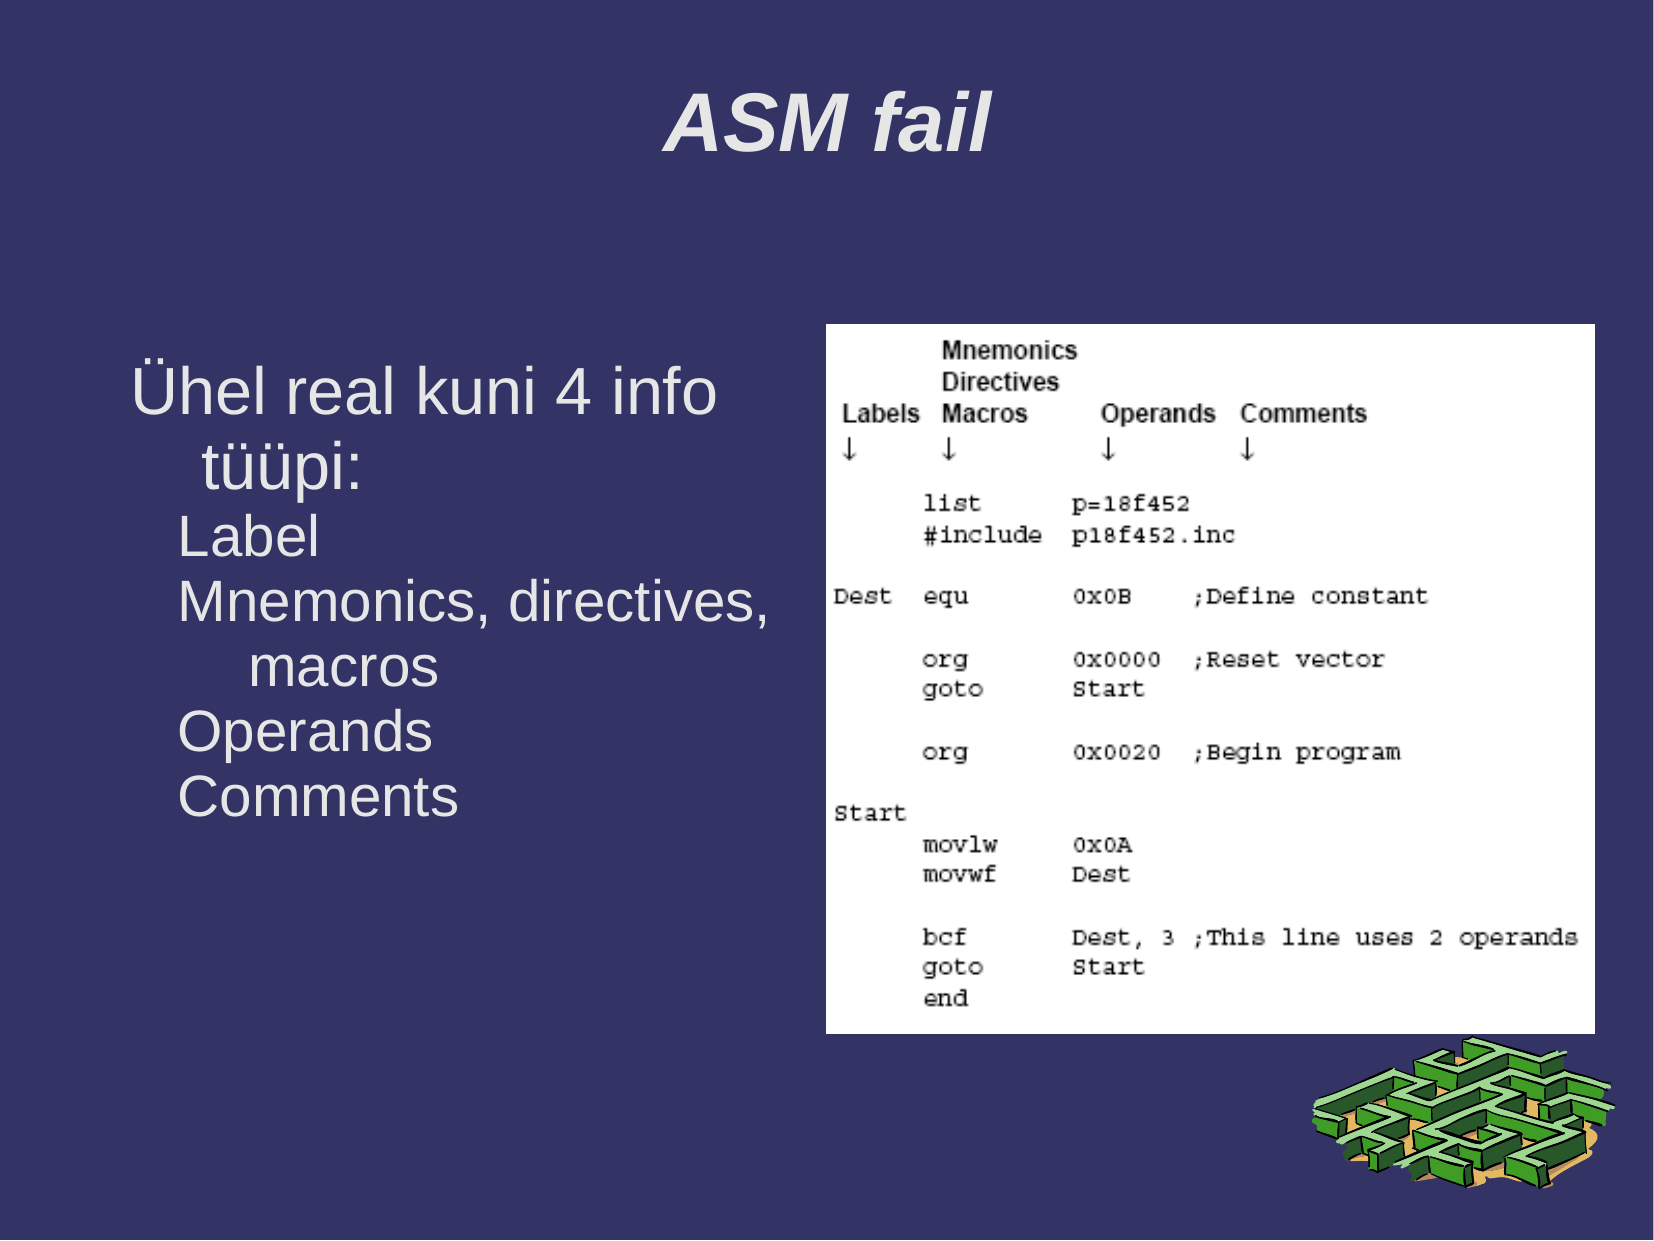

# ASM fail
Ühel real kuni 4 info tüüpi:
Label
Mnemonics, directives, macros
Operands
Comments